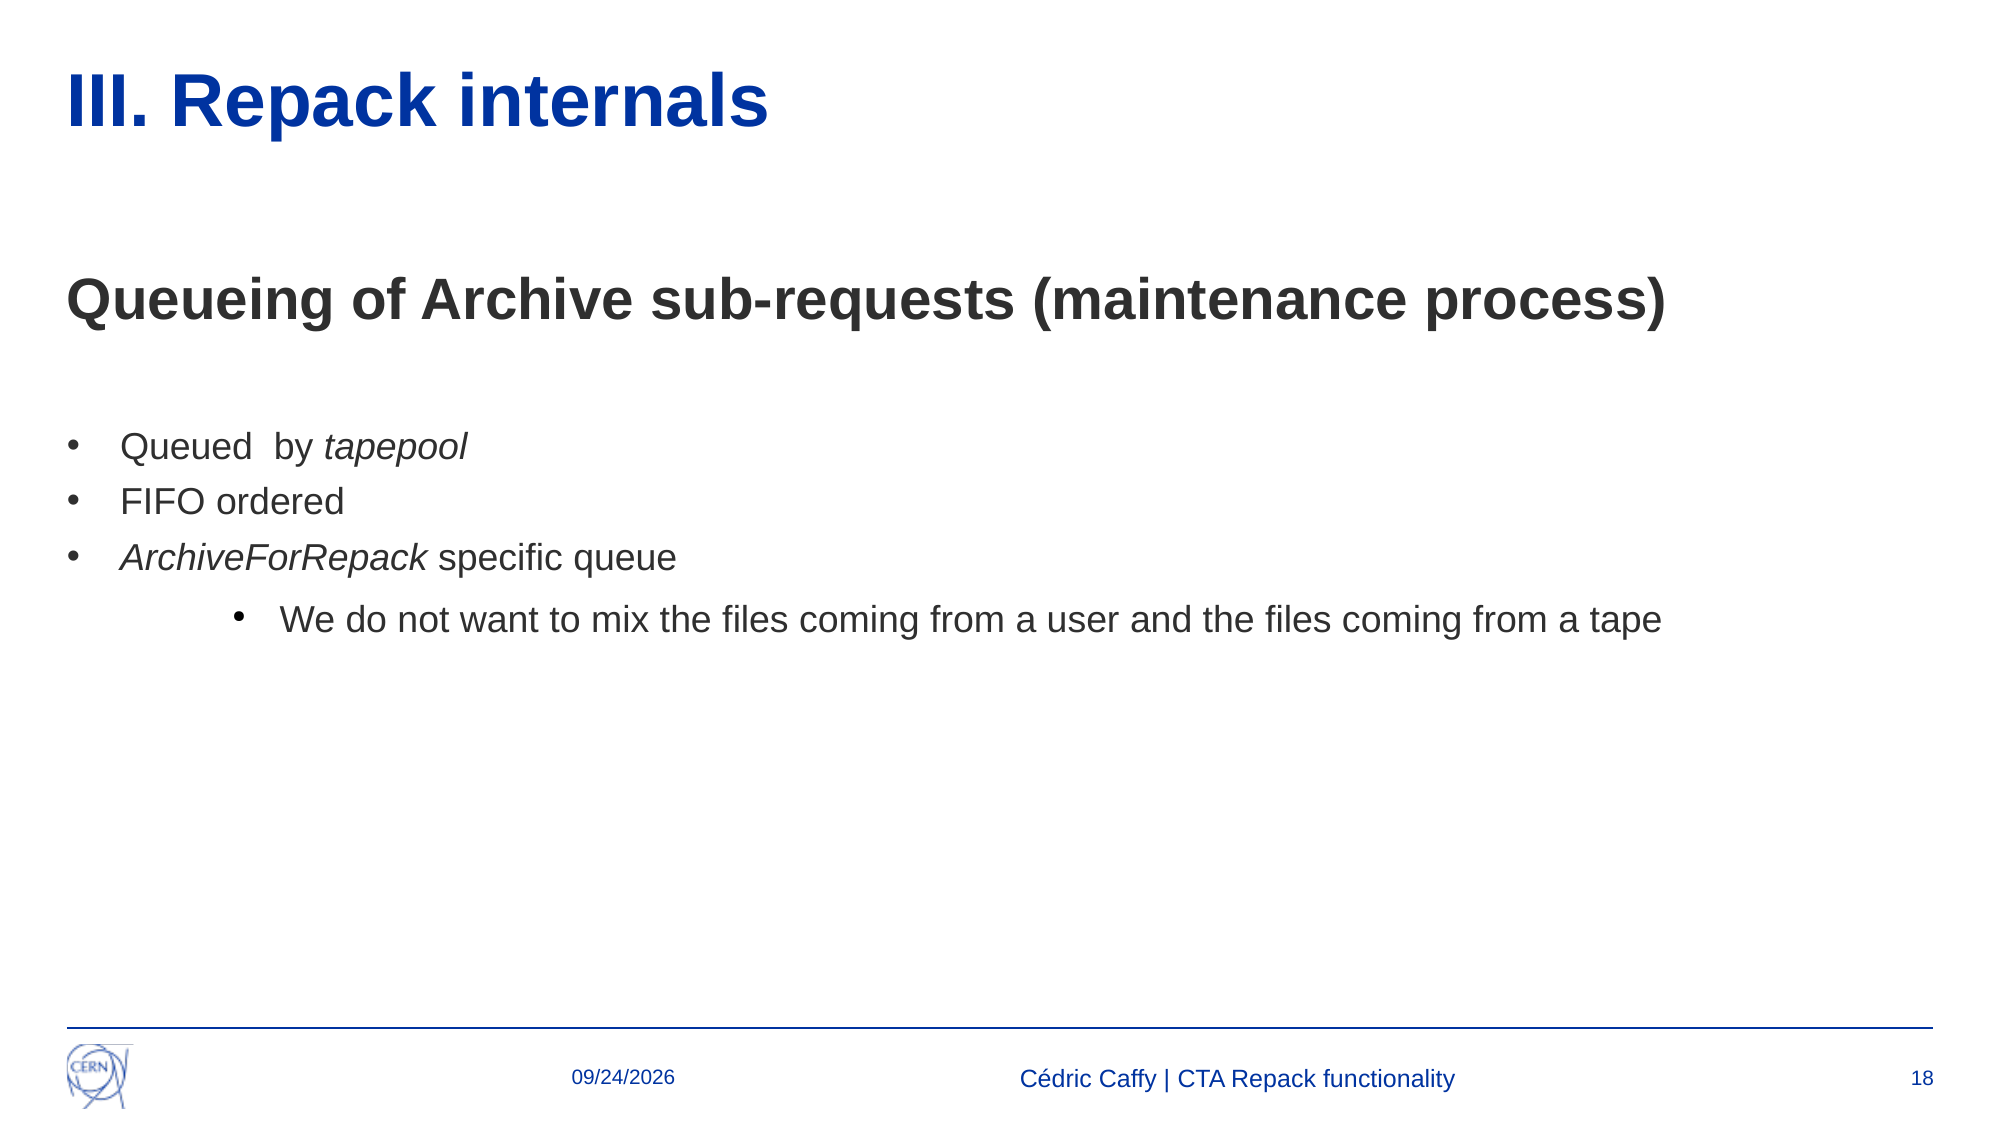

III. Repack internals
# Queueing of Archive sub-requests (maintenance process)
Queued by tapepool
FIFO ordered
ArchiveForRepack specific queue
We do not want to mix the files coming from a user and the files coming from a tape
Cédric Caffy | CTA Repack functionality